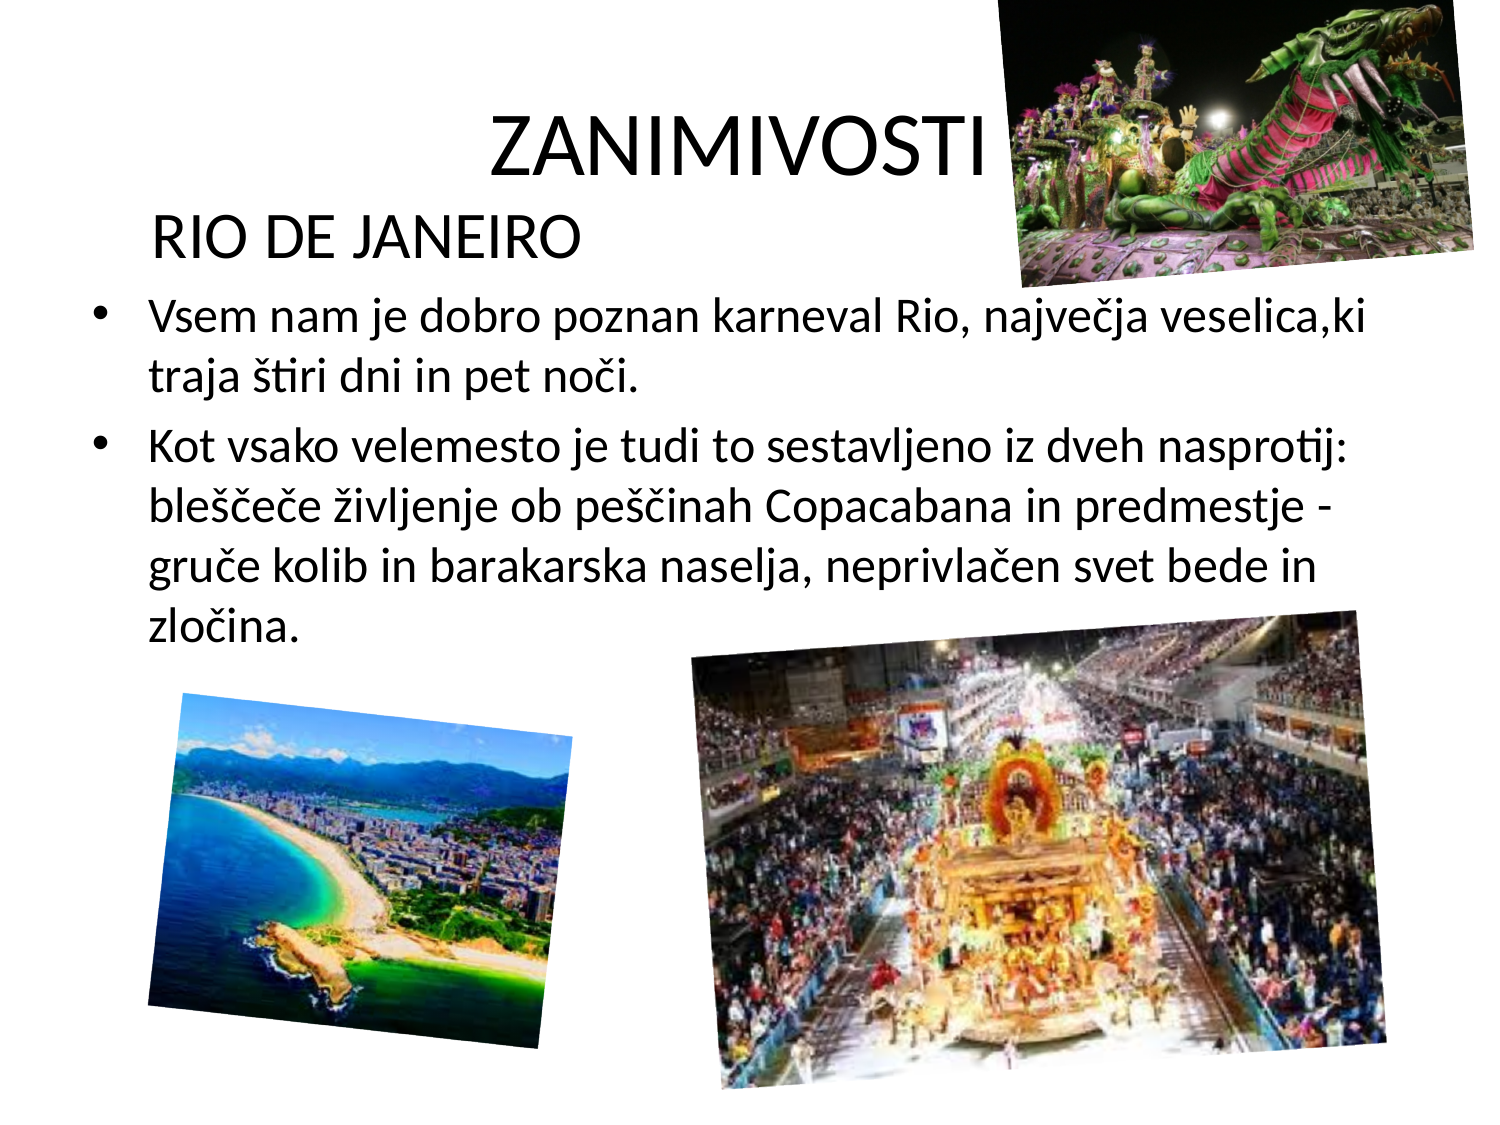

# ZANIMIVOSTI
 RIO DE JANEIRO
Vsem nam je dobro poznan karneval Rio, največja veselica,ki traja štiri dni in pet noči.
Kot vsako velemesto je tudi to sestavljeno iz dveh nasprotij: bleščeče življenje ob peščinah Copacabana in predmestje - gruče kolib in barakarska naselja, neprivlačen svet bede in zločina.